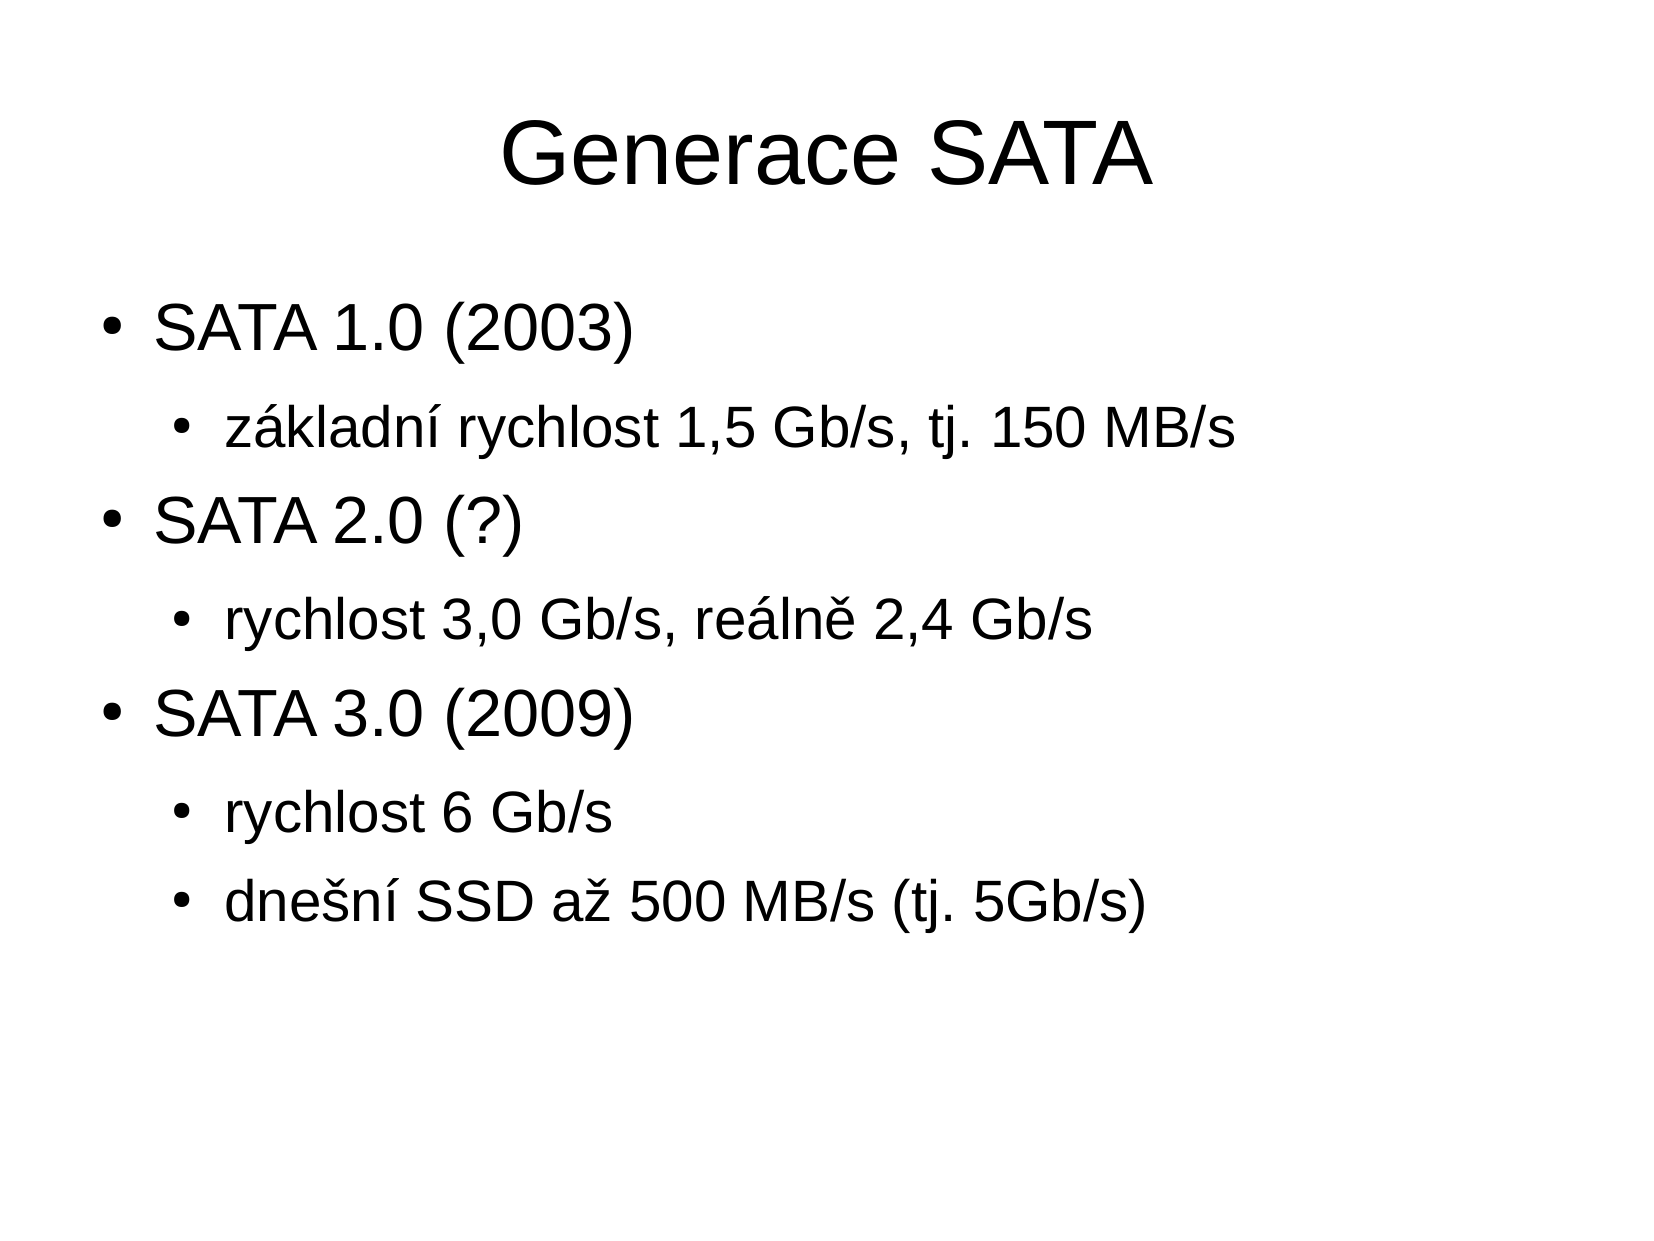

# Generace SATA
SATA 1.0 (2003)
základní rychlost 1,5 Gb/s, tj. 150 MB/s
SATA 2.0 (?)
rychlost 3,0 Gb/s, reálně 2,4 Gb/s
SATA 3.0 (2009)
rychlost 6 Gb/s
dnešní SSD až 500 MB/s (tj. 5Gb/s)